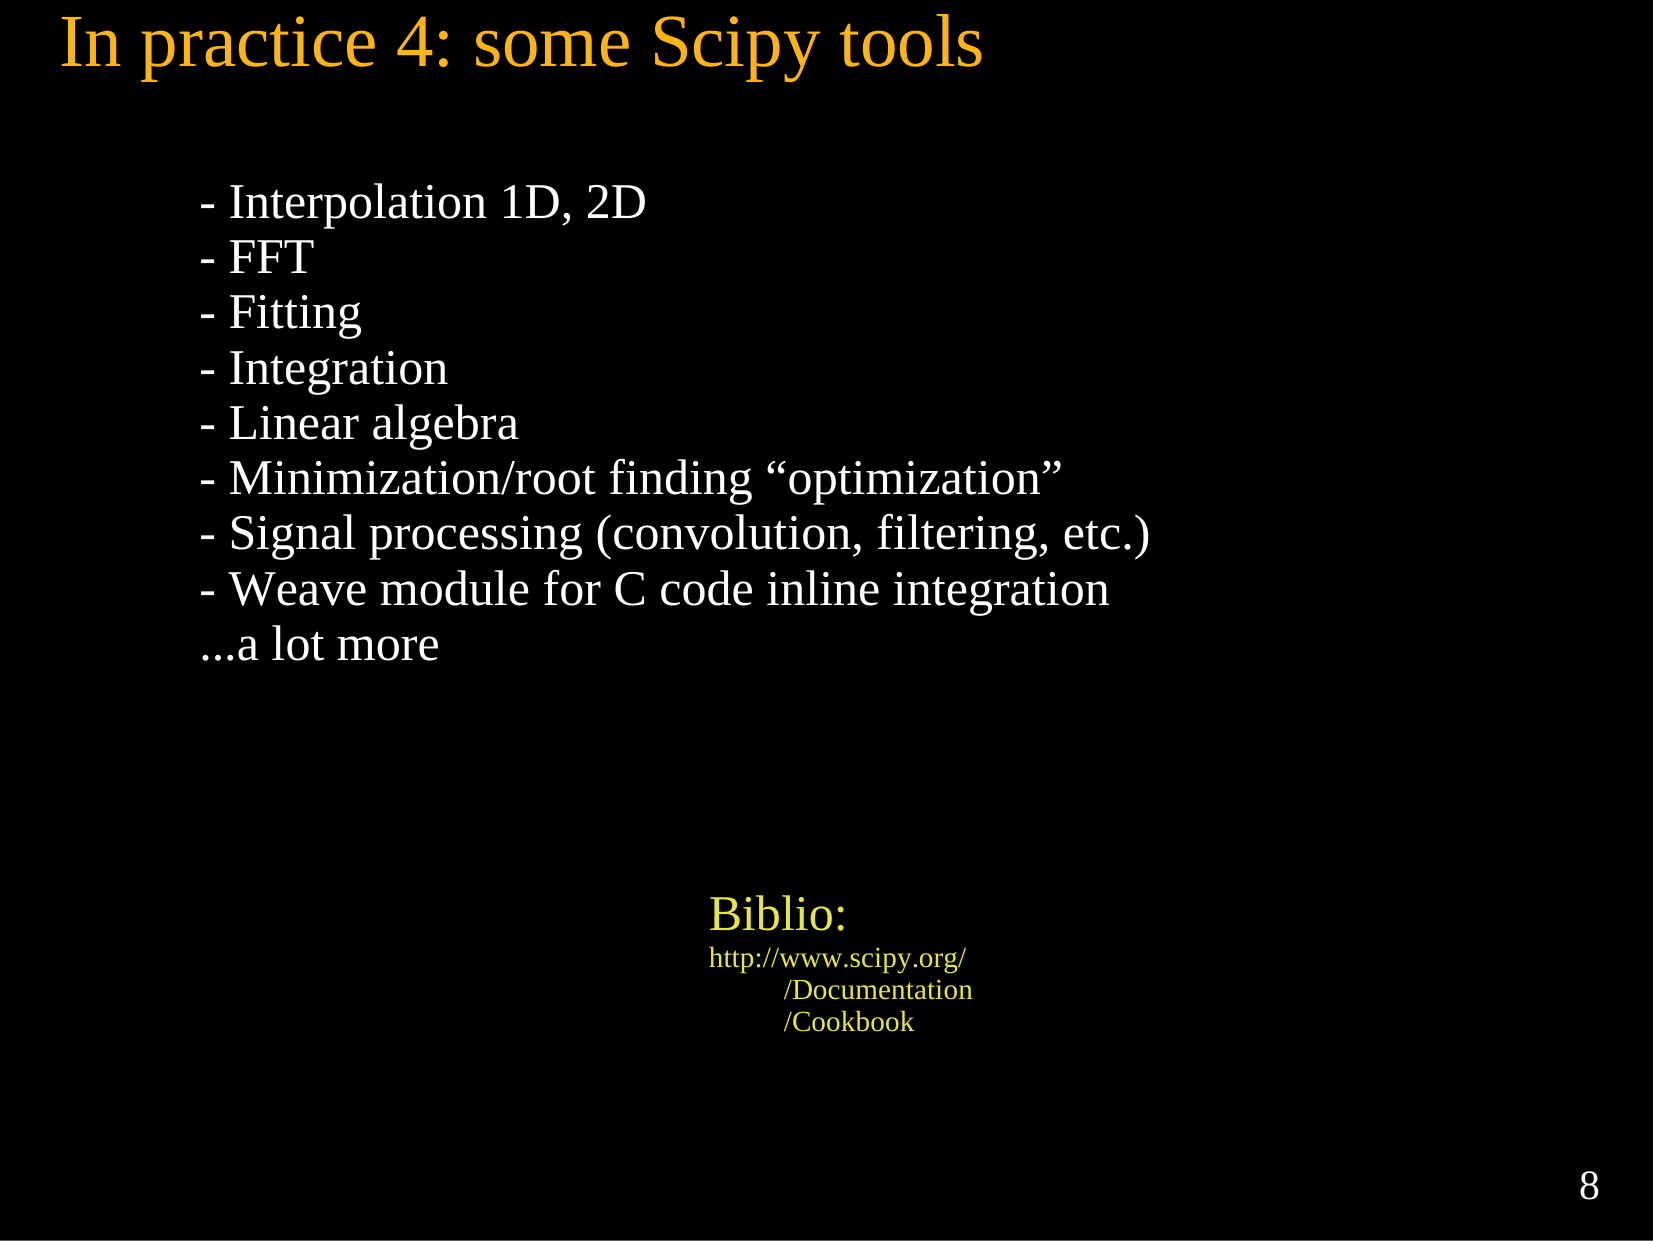

In practice 4: some Scipy tools
- Interpolation 1D, 2D
- FFT
- Fitting
- Integration
- Linear algebra
- Minimization/root finding “optimization”
- Signal processing (convolution, filtering, etc.)
- Weave module for C code inline integration
...a lot more
Biblio:
http://www.scipy.org/
	/Documentation
	/Cookbook